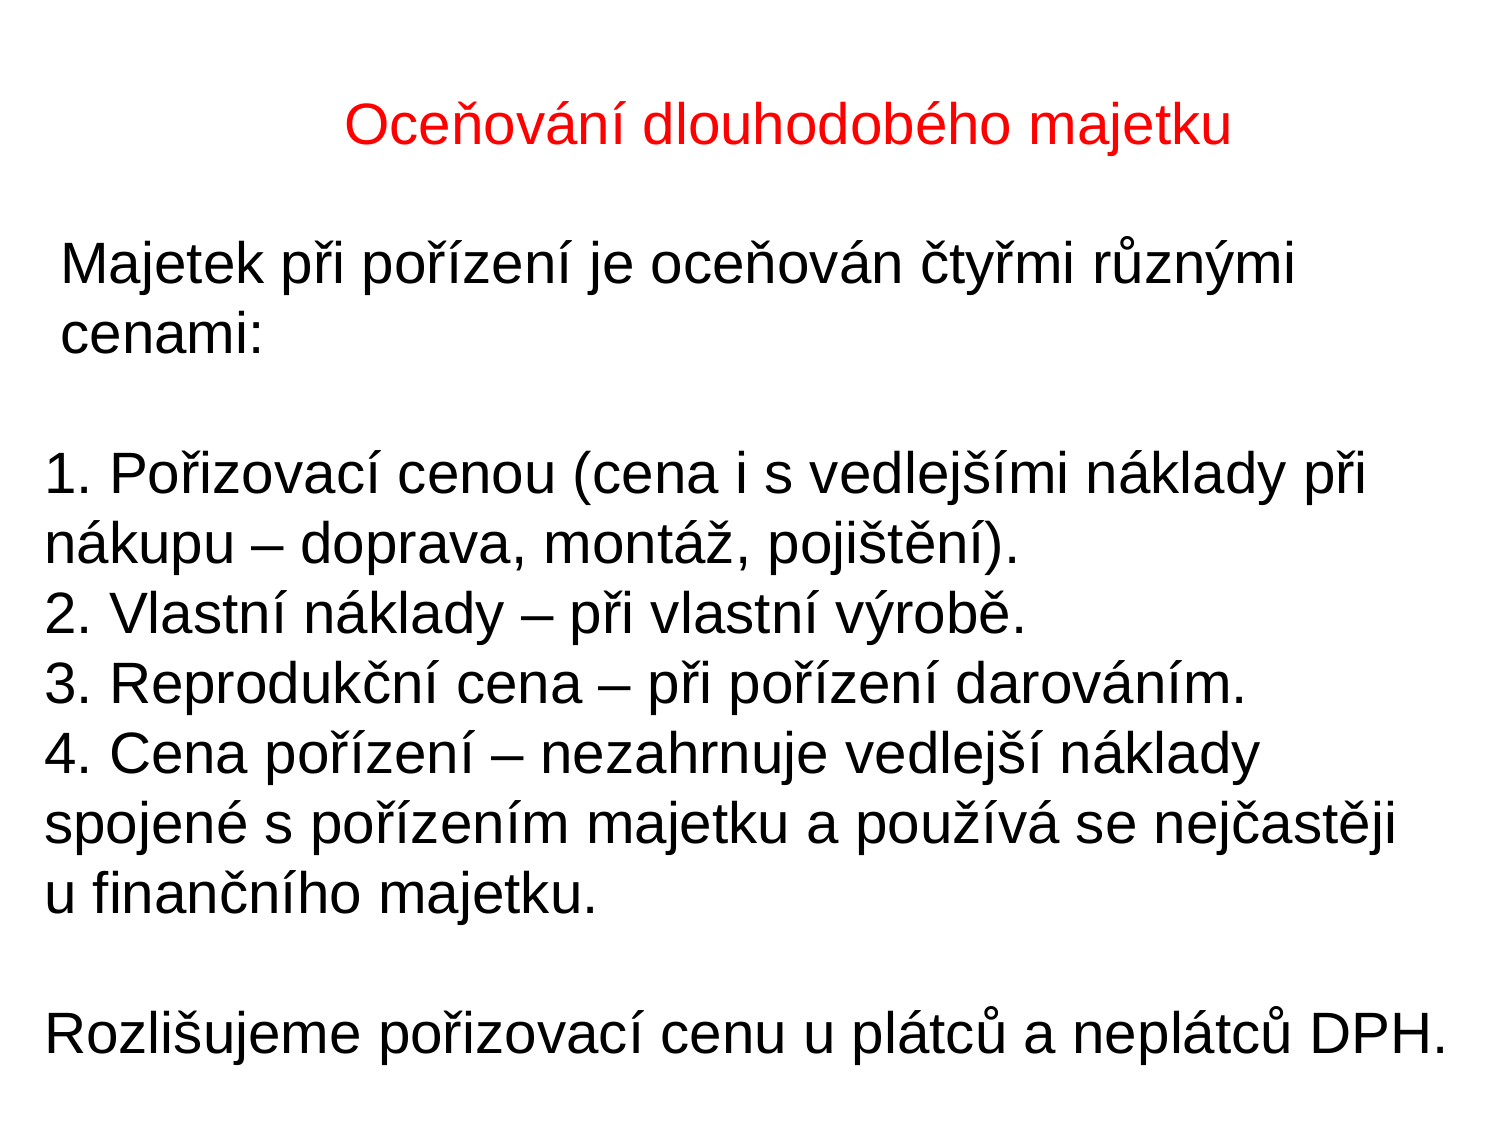

Oceňování dlouhodobého majetku
 Majetek při pořízení je oceňován čtyřmi různými
 cenami:
 Pořizovací cenou (cena i s vedlejšími náklady při nákupu – doprava, montáž, pojištění).
 Vlastní náklady – při vlastní výrobě.
 Reprodukční cena – při pořízení darováním.
 Cena pořízení – nezahrnuje vedlejší náklady spojené s pořízením majetku a používá se nejčastěji
u finančního majetku.
Rozlišujeme pořizovací cenu u plátců a neplátců DPH.